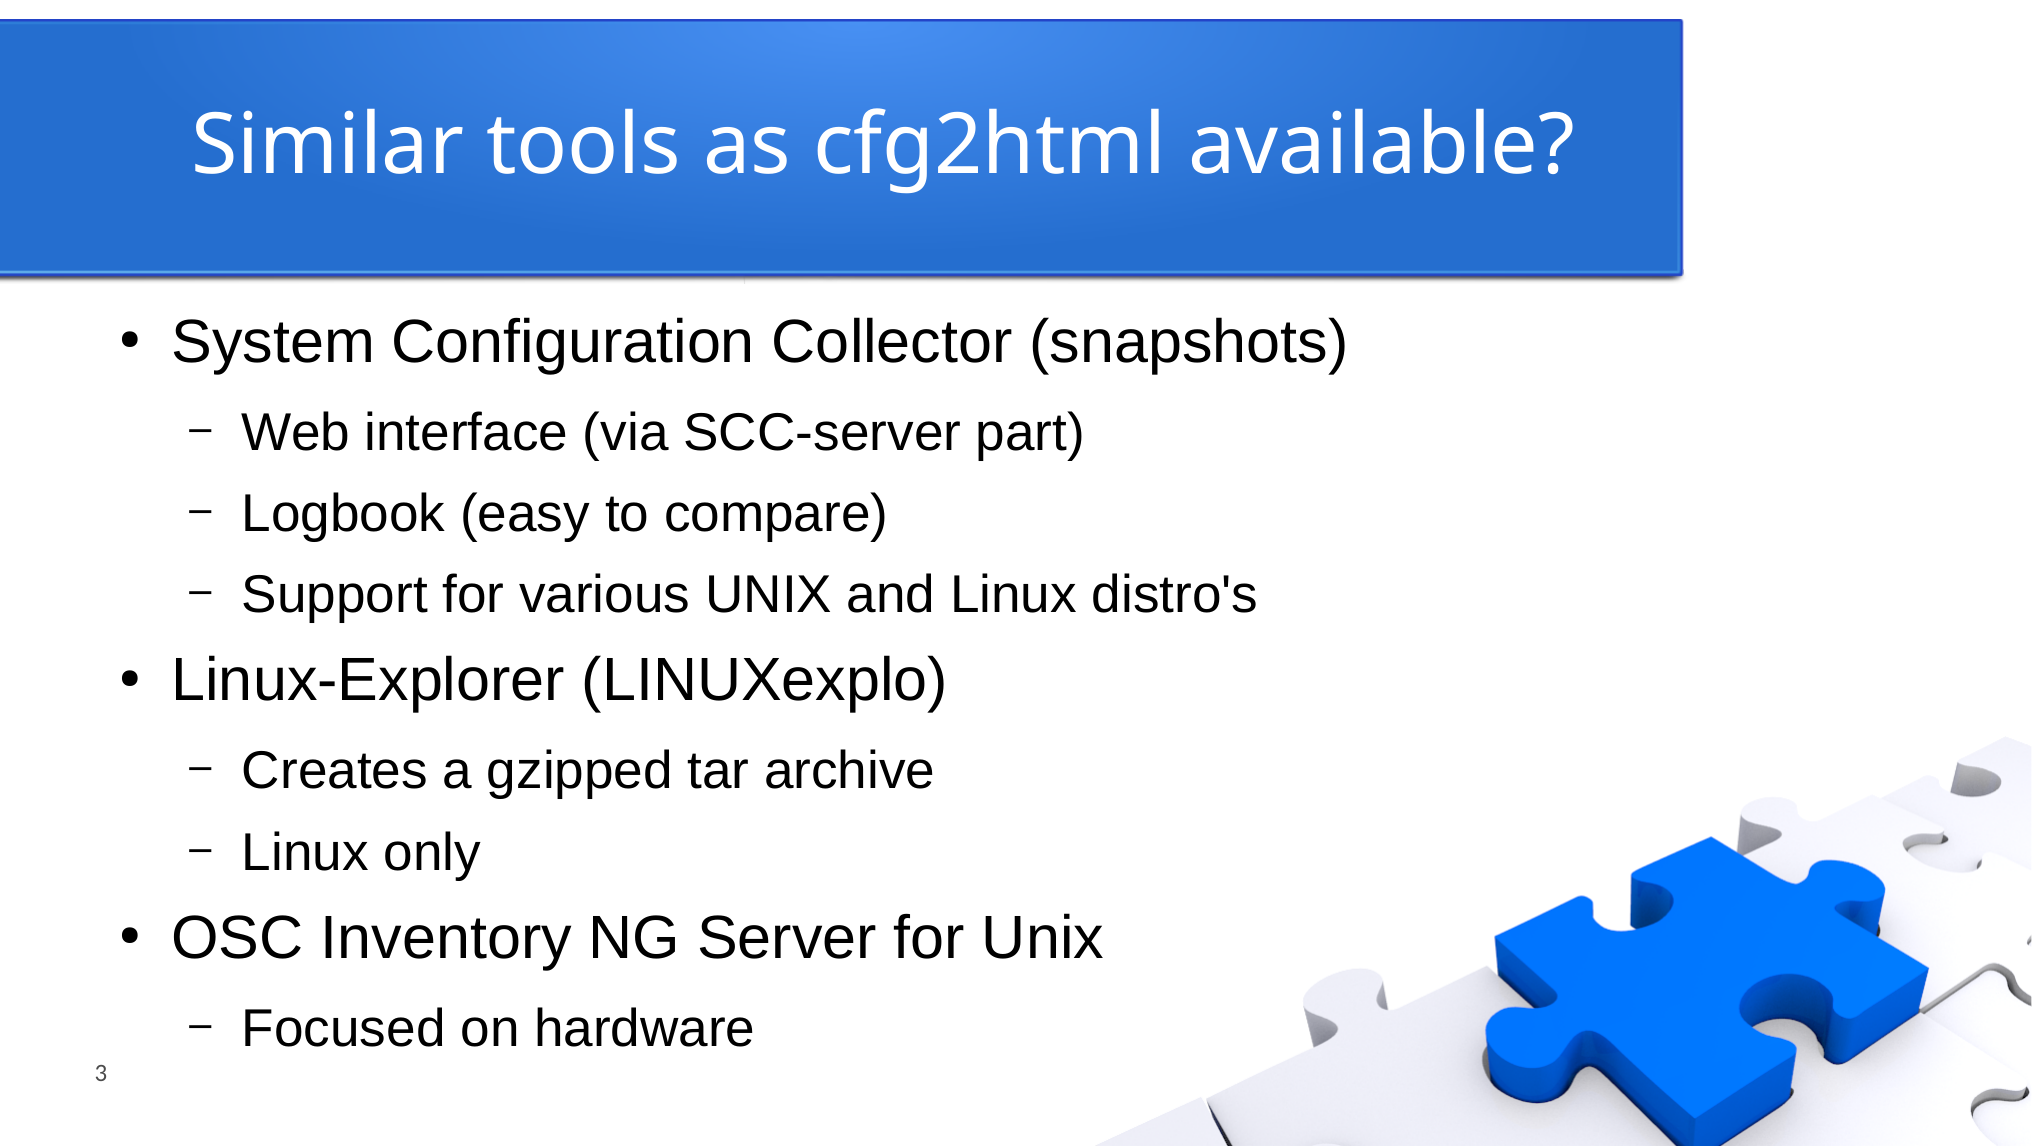

# Similar tools as cfg2html available?
System Configuration Collector (snapshots)
Web interface (via SCC-server part)
Logbook (easy to compare)
Support for various UNIX and Linux distro's
Linux-Explorer (LINUXexplo)
Creates a gzipped tar archive
Linux only
OSC Inventory NG Server for Unix
Focused on hardware
3